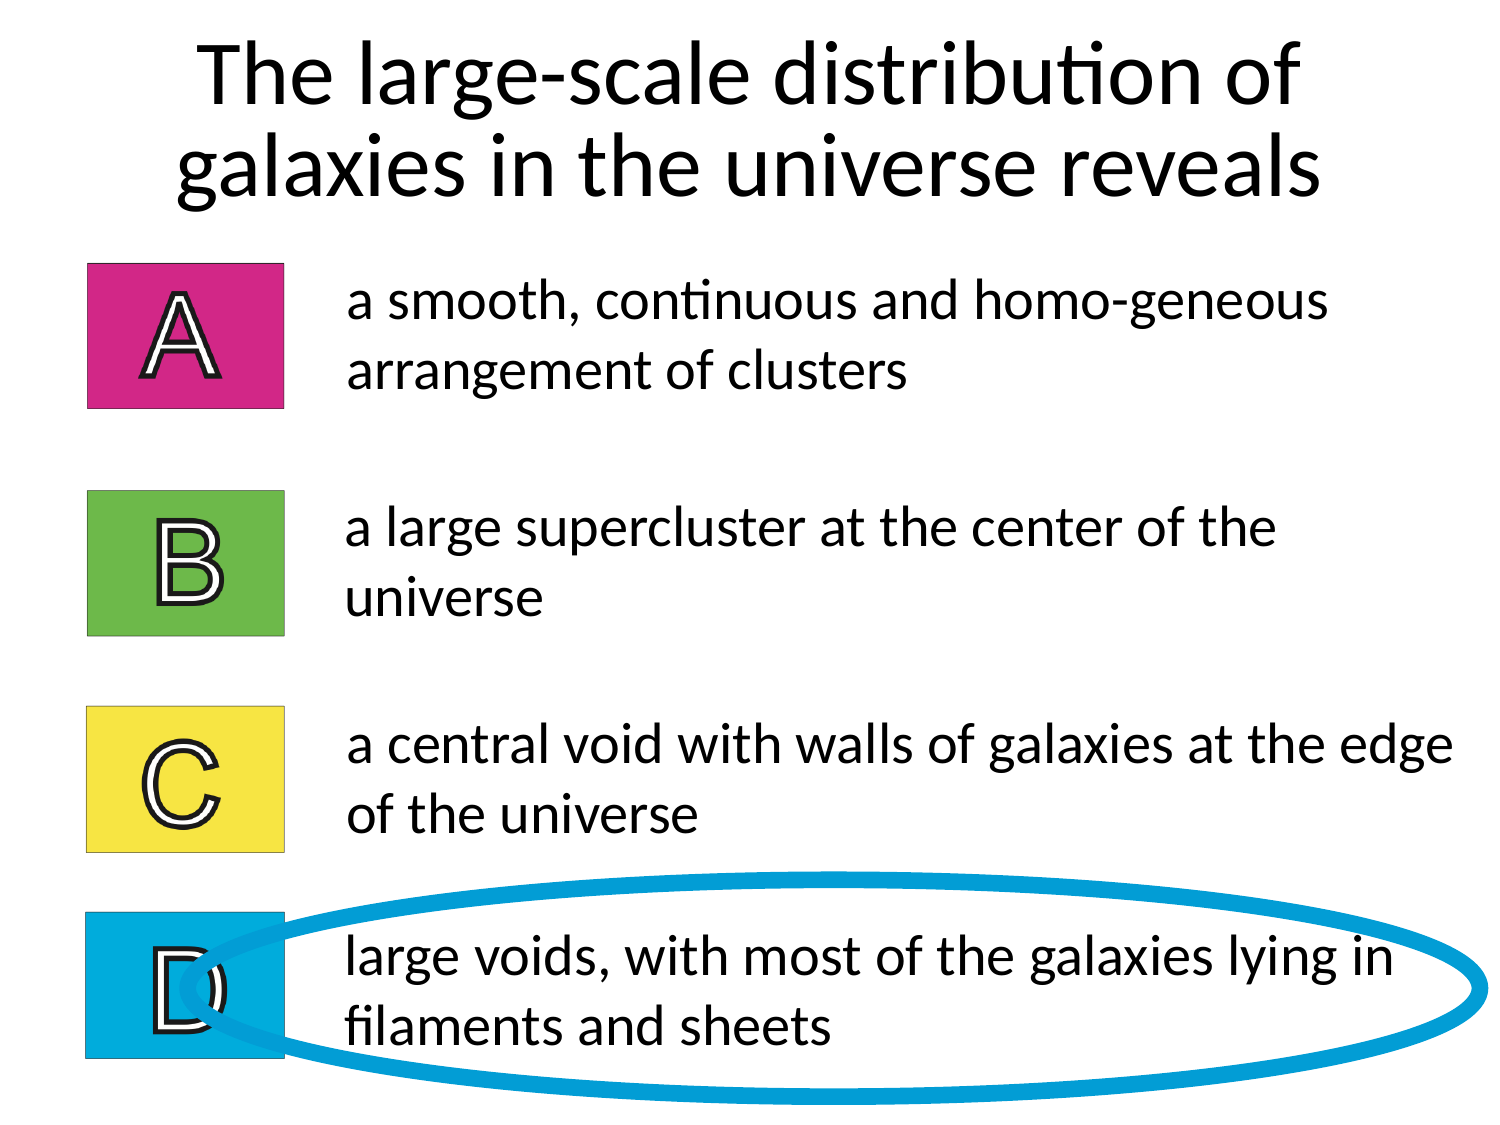

# The large-scale distribution of galaxies in the universe reveals
a smooth, continuous and homo-geneous arrangement of clusters
a large supercluster at the center of the universe
a central void with walls of galaxies at the edge of the universe
large voids, with most of the galaxies lying in filaments and sheets